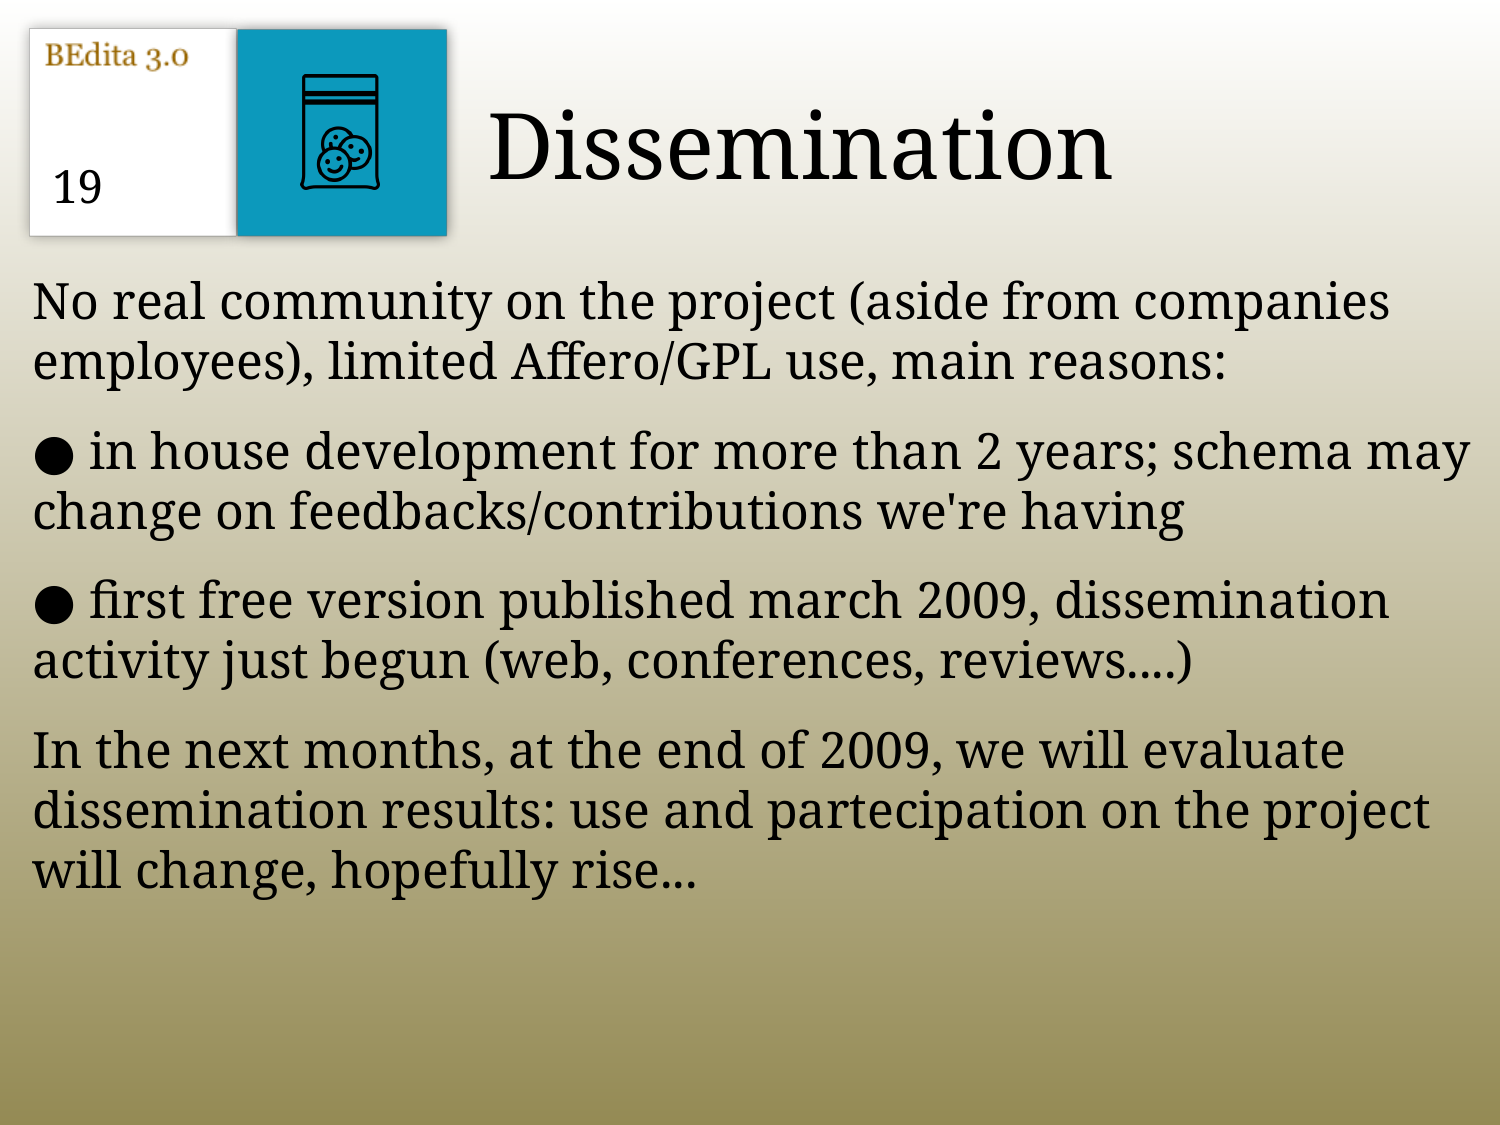

Dissemination
No real community on the project (aside from companies employees), limited Affero/GPL use, main reasons:
● in house development for more than 2 years; schema may change on feedbacks/contributions we're having
● first free version published march 2009, dissemination activity just begun (web, conferences, reviews....)
In the next months, at the end of 2009, we will evaluate dissemination results: use and partecipation on the project will change, hopefully rise...